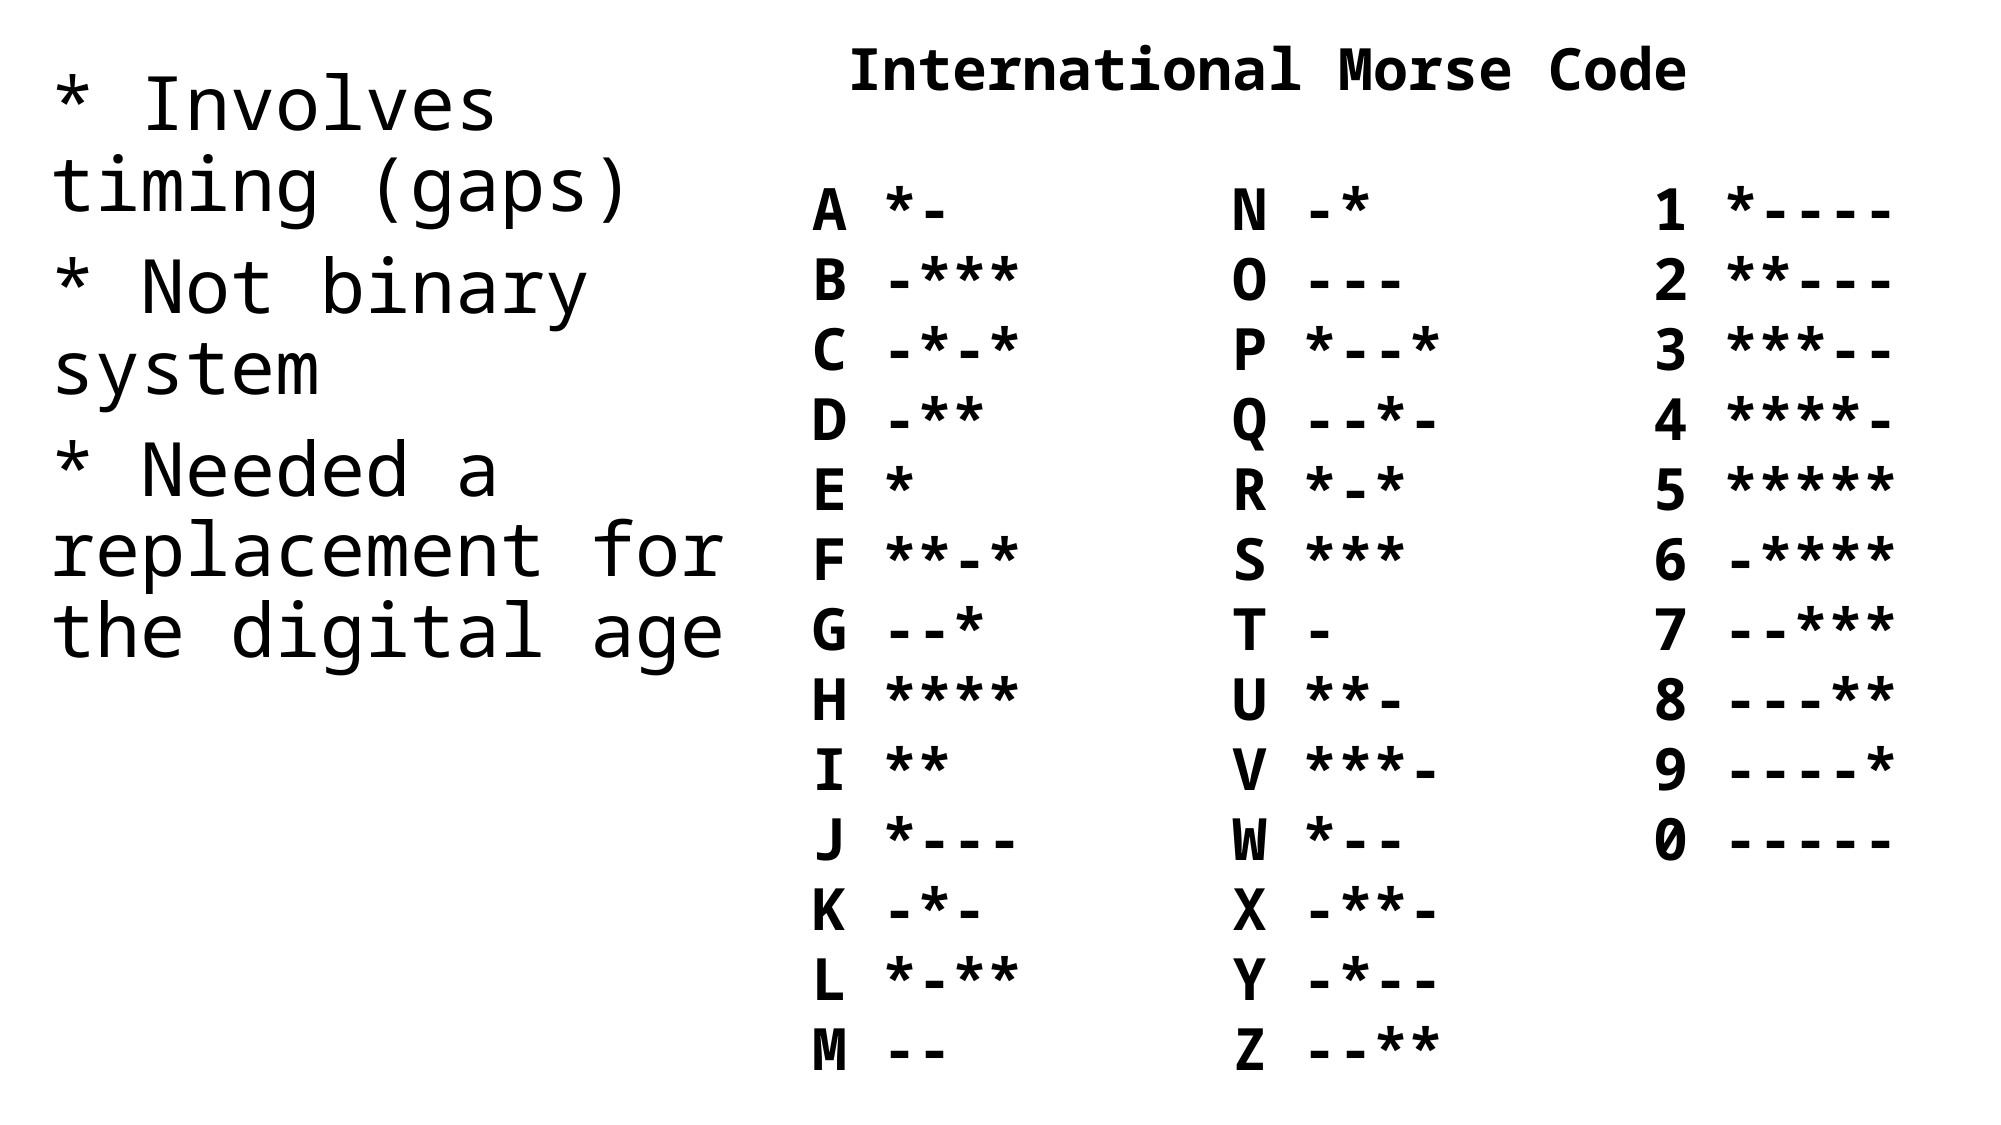

International Morse Code
A *- N -* 1 *----
B -*** O --- 2 **---
C -*-* P *--* 3 ***--
D -** Q --*- 4 ****-
E * R *-* 5 *****
F **-* S *** 6 -****
G --* T - 7 --***
H **** U **- 8 ---**
I ** V ***- 9 ----*
J *--- W *-- 0 -----
K -*- X -**-
L *-** Y -*--
M -- Z --**
# * Involves timing (gaps)
* Not binary system
* Needed a replacement for the digital age